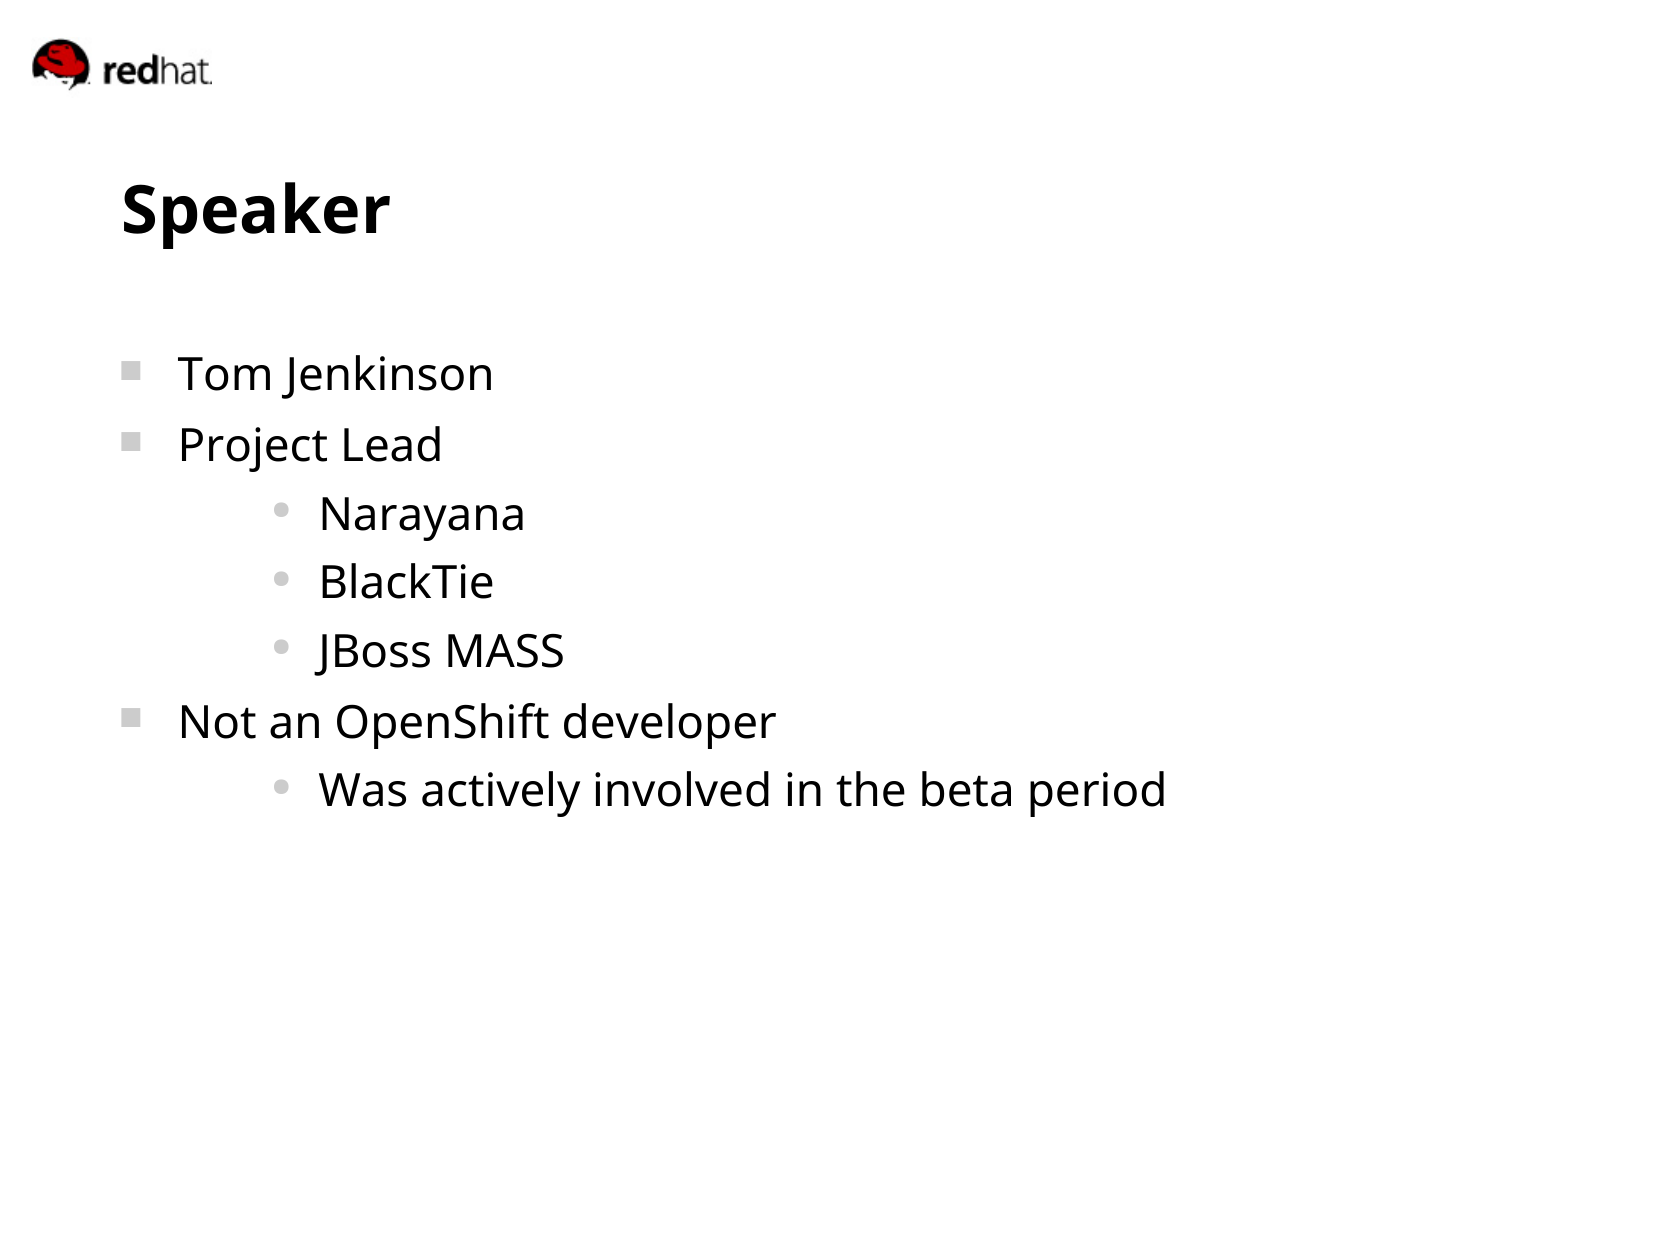

# Speaker
Tom Jenkinson
Project Lead
Narayana
BlackTie
JBoss MASS
Not an OpenShift developer
Was actively involved in the beta period